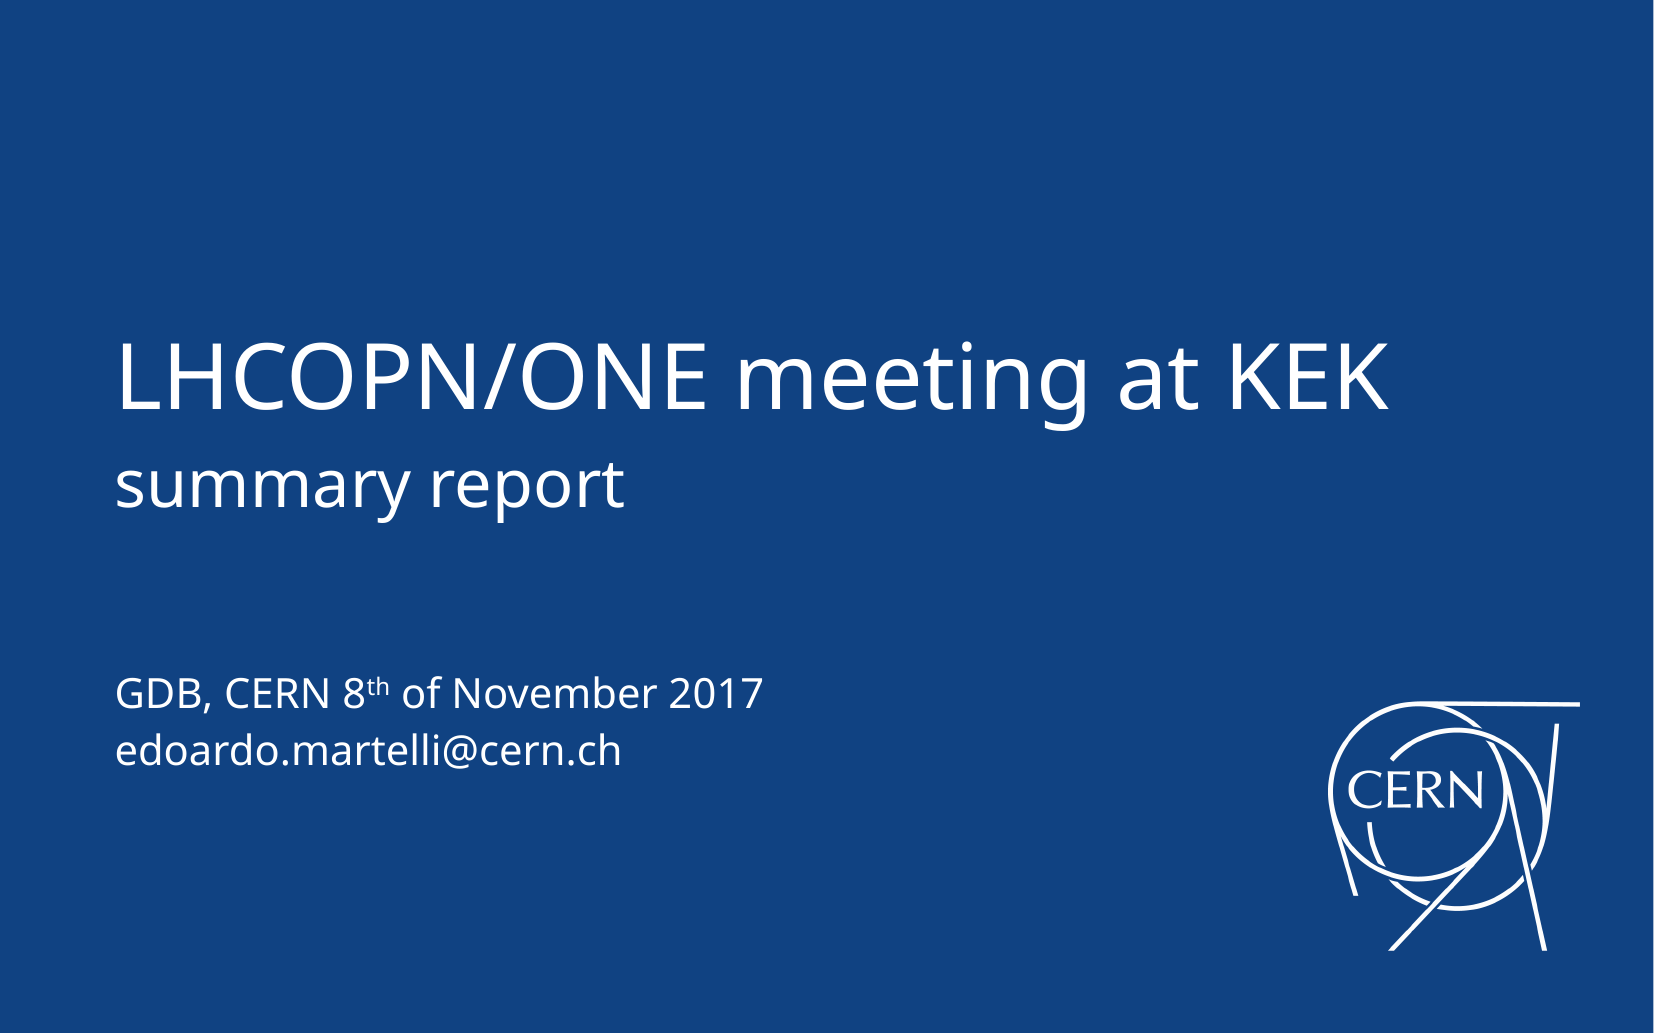

# LHCOPN/ONE meeting at KEK summary report GDB, CERN 8th of November 2017 edoardo.martelli@cern.ch